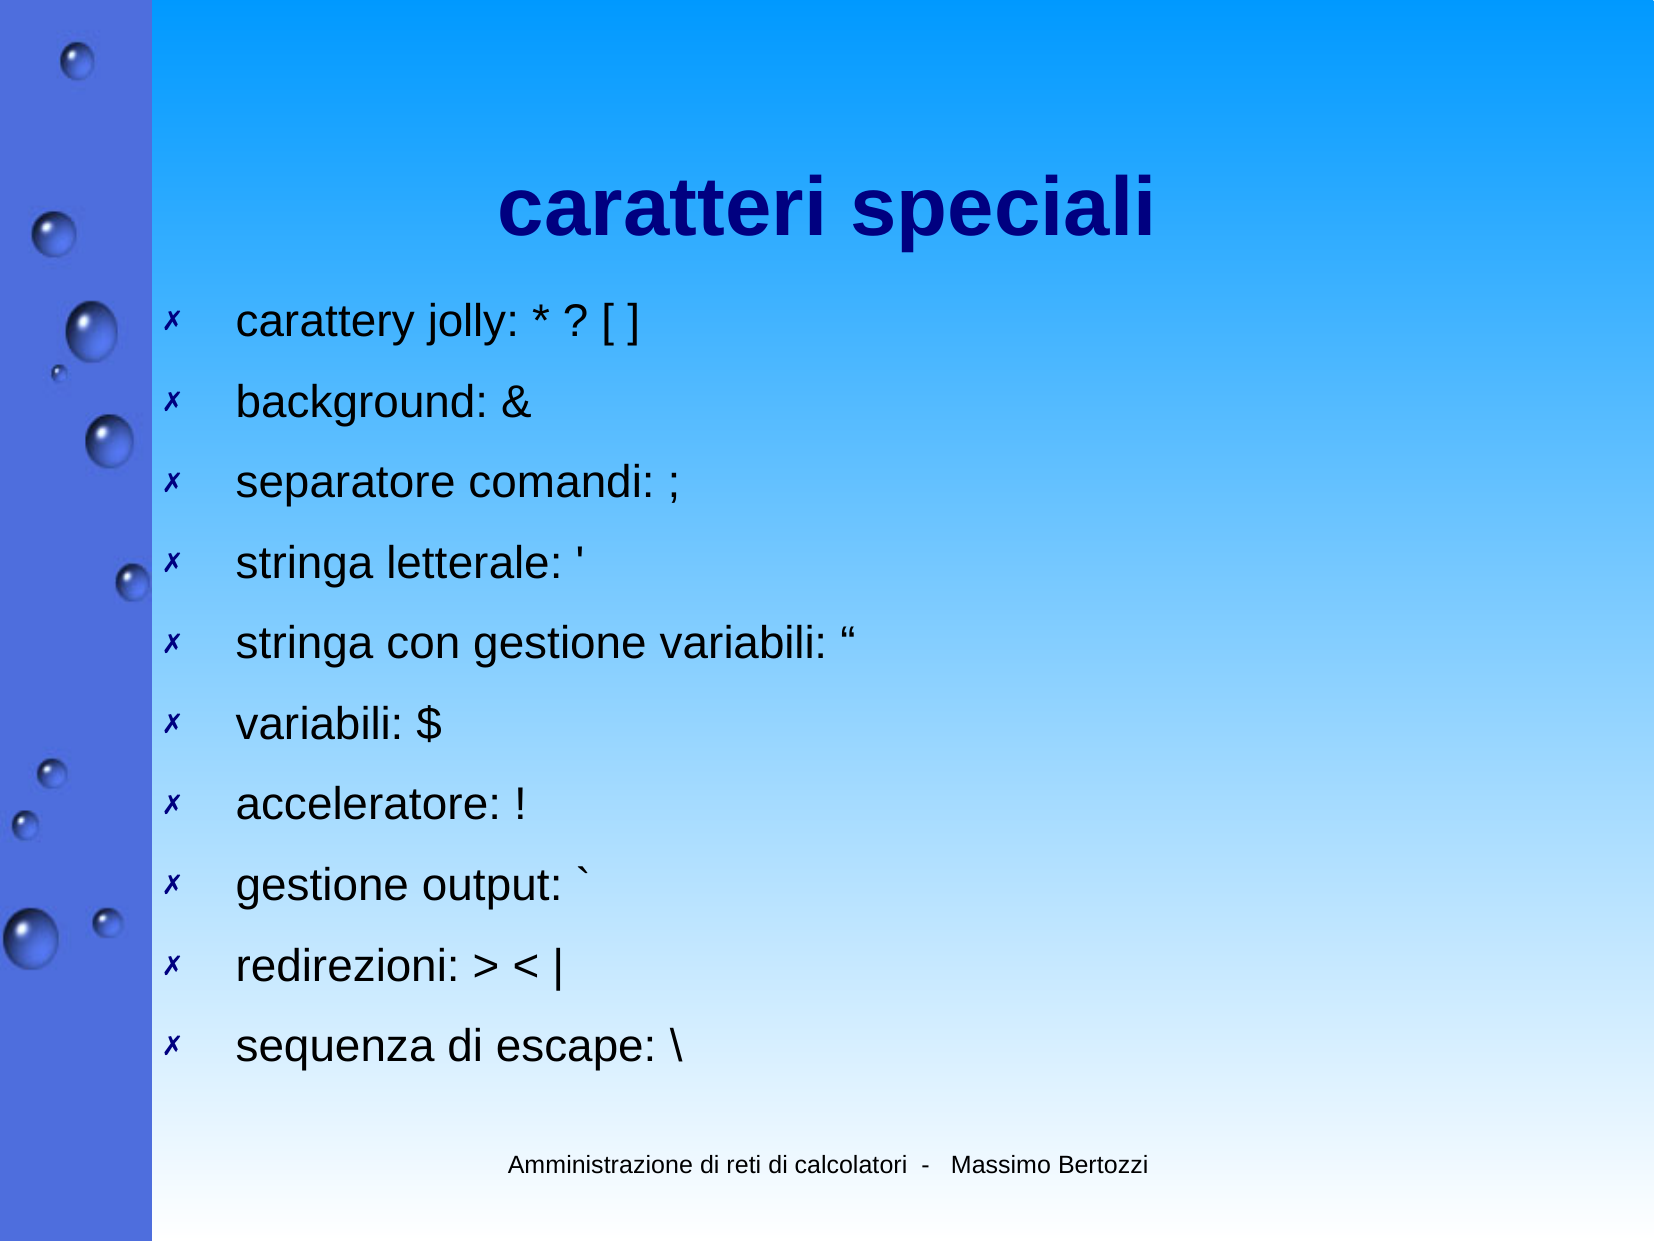

# caratteri speciali
carattery jolly: * ? [ ]
background: &
separatore comandi: ;
stringa letterale: '
stringa con gestione variabili: “
variabili: $
acceleratore: !
gestione output: `
redirezioni: > < |
sequenza di escape: \